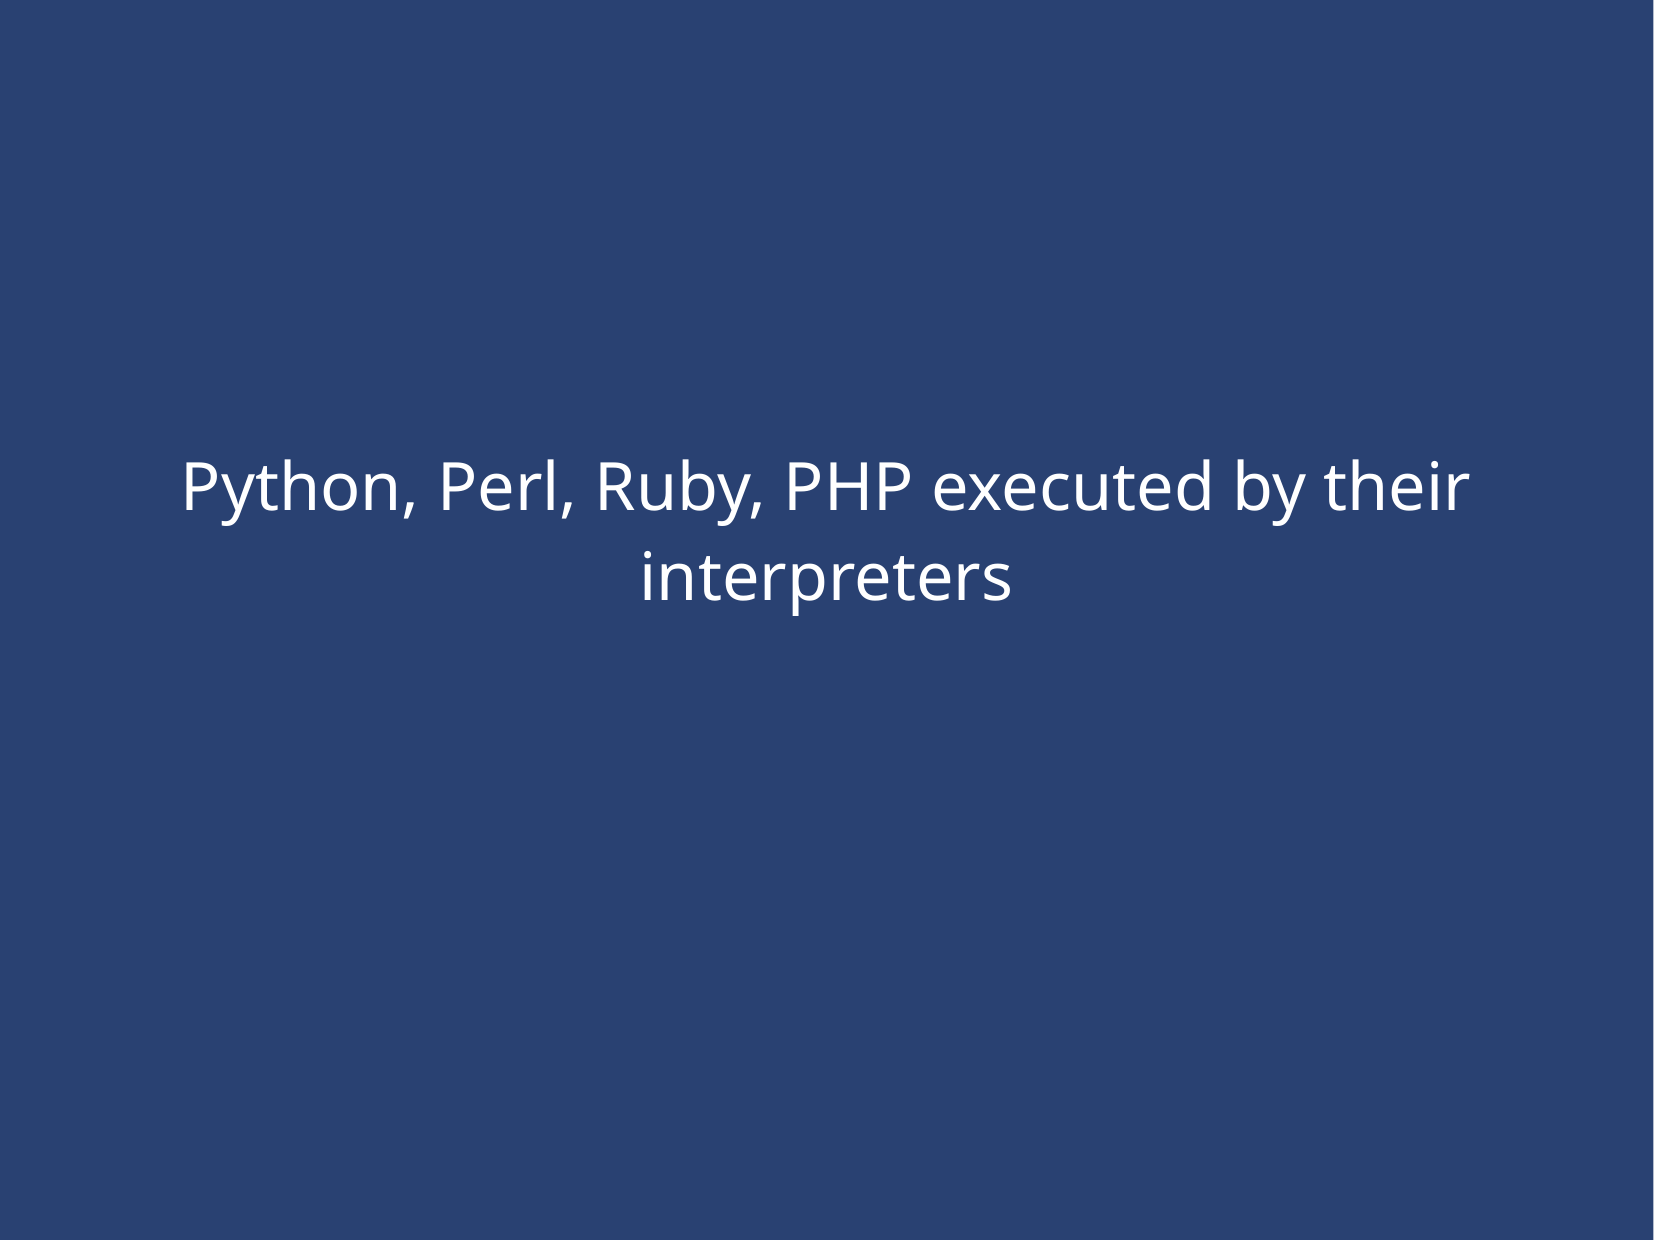

# Python, Perl, Ruby, PHP executed by their interpreters